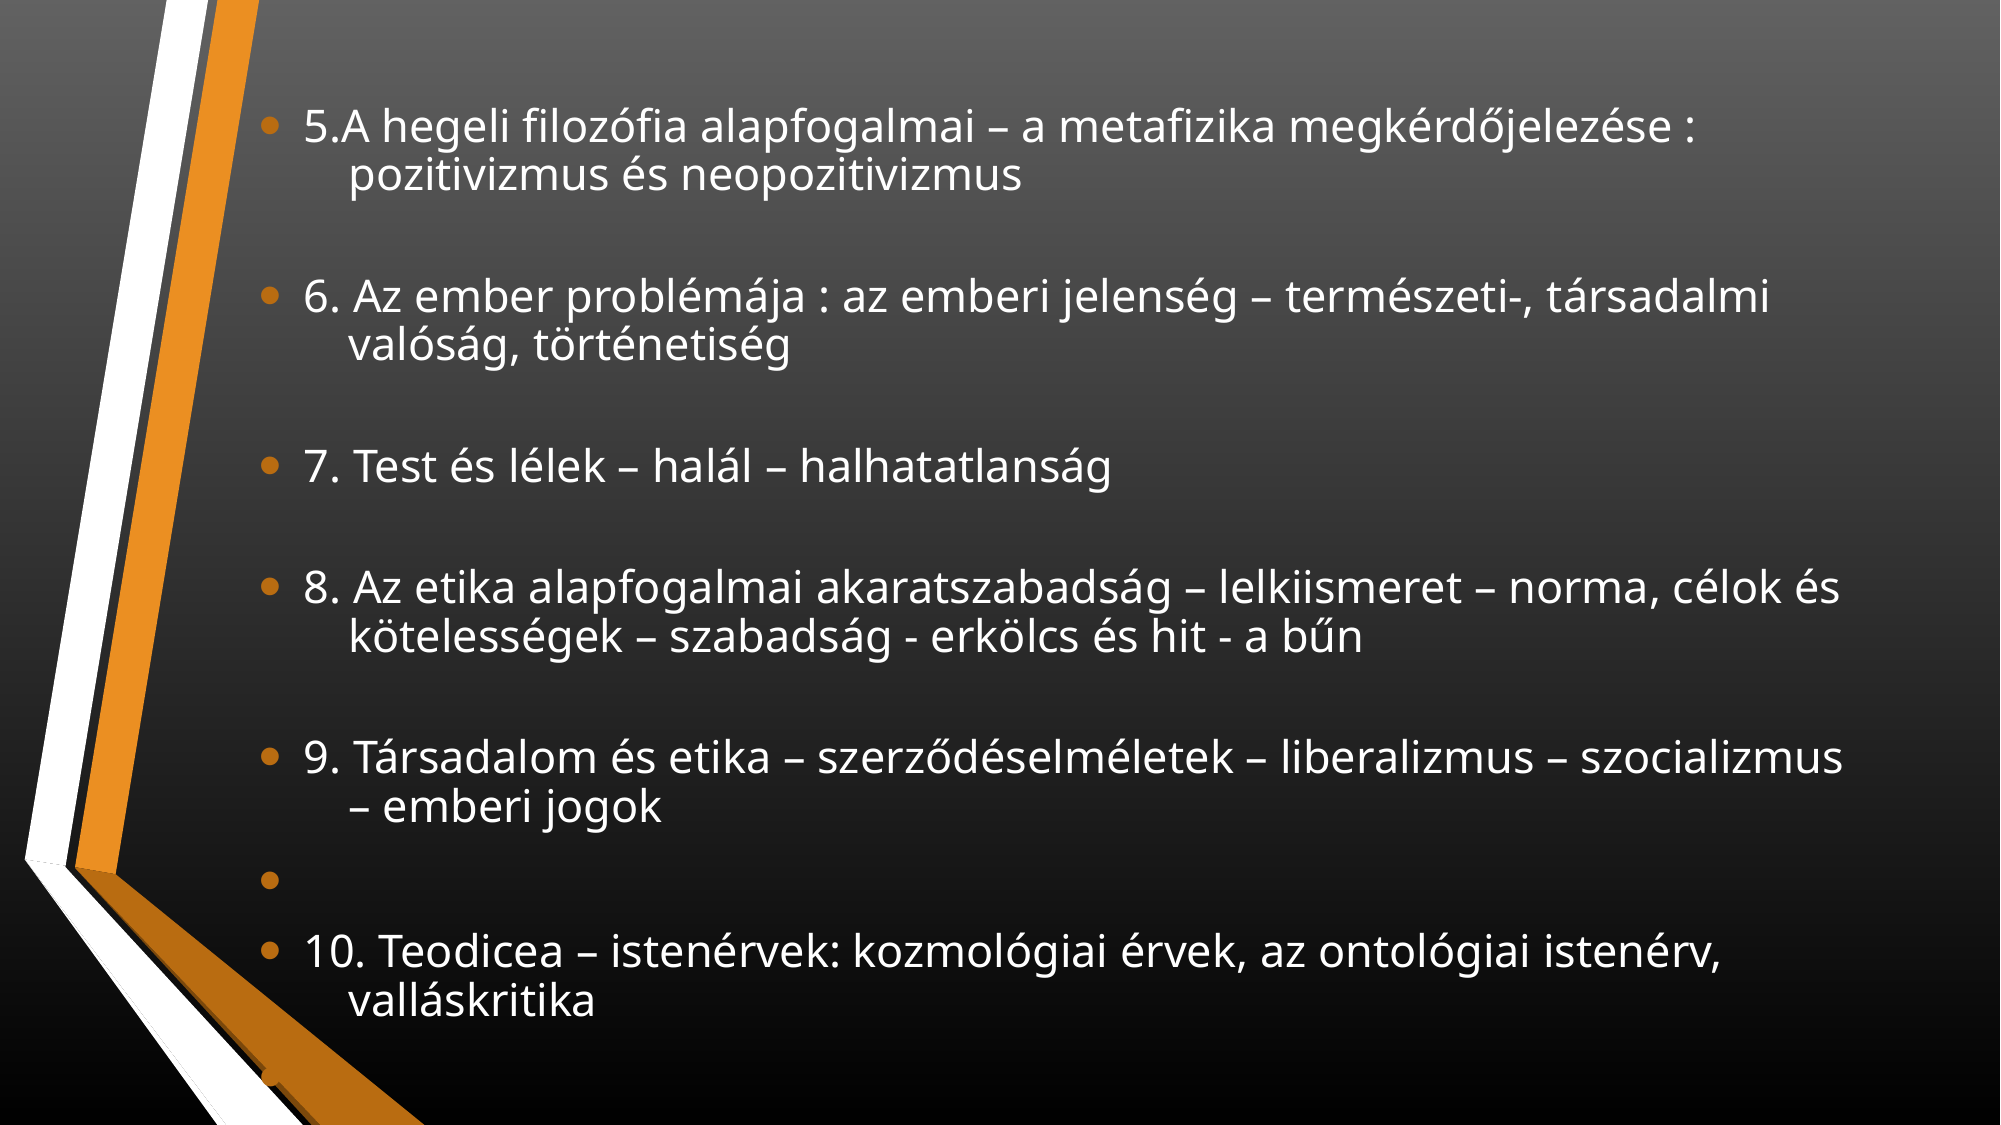

# 5.A hegeli filozófia alapfogalmai – a metafizika megkérdőjelezése : pozitivizmus és neopozitivizmus
6. Az ember problémája : az emberi jelenség – természeti-, társadalmi valóság, történetiség
7. Test és lélek – halál – halhatatlanság
8. Az etika alapfogalmai akaratszabadság – lelkiismeret – norma, célok és kötelességek – szabadság - erkölcs és hit - a bűn
9. Társadalom és etika – szerződéselméletek – liberalizmus – szocializmus – emberi jogok
10. Teodicea – istenérvek: kozmológiai érvek, az ontológiai istenérv, valláskritika